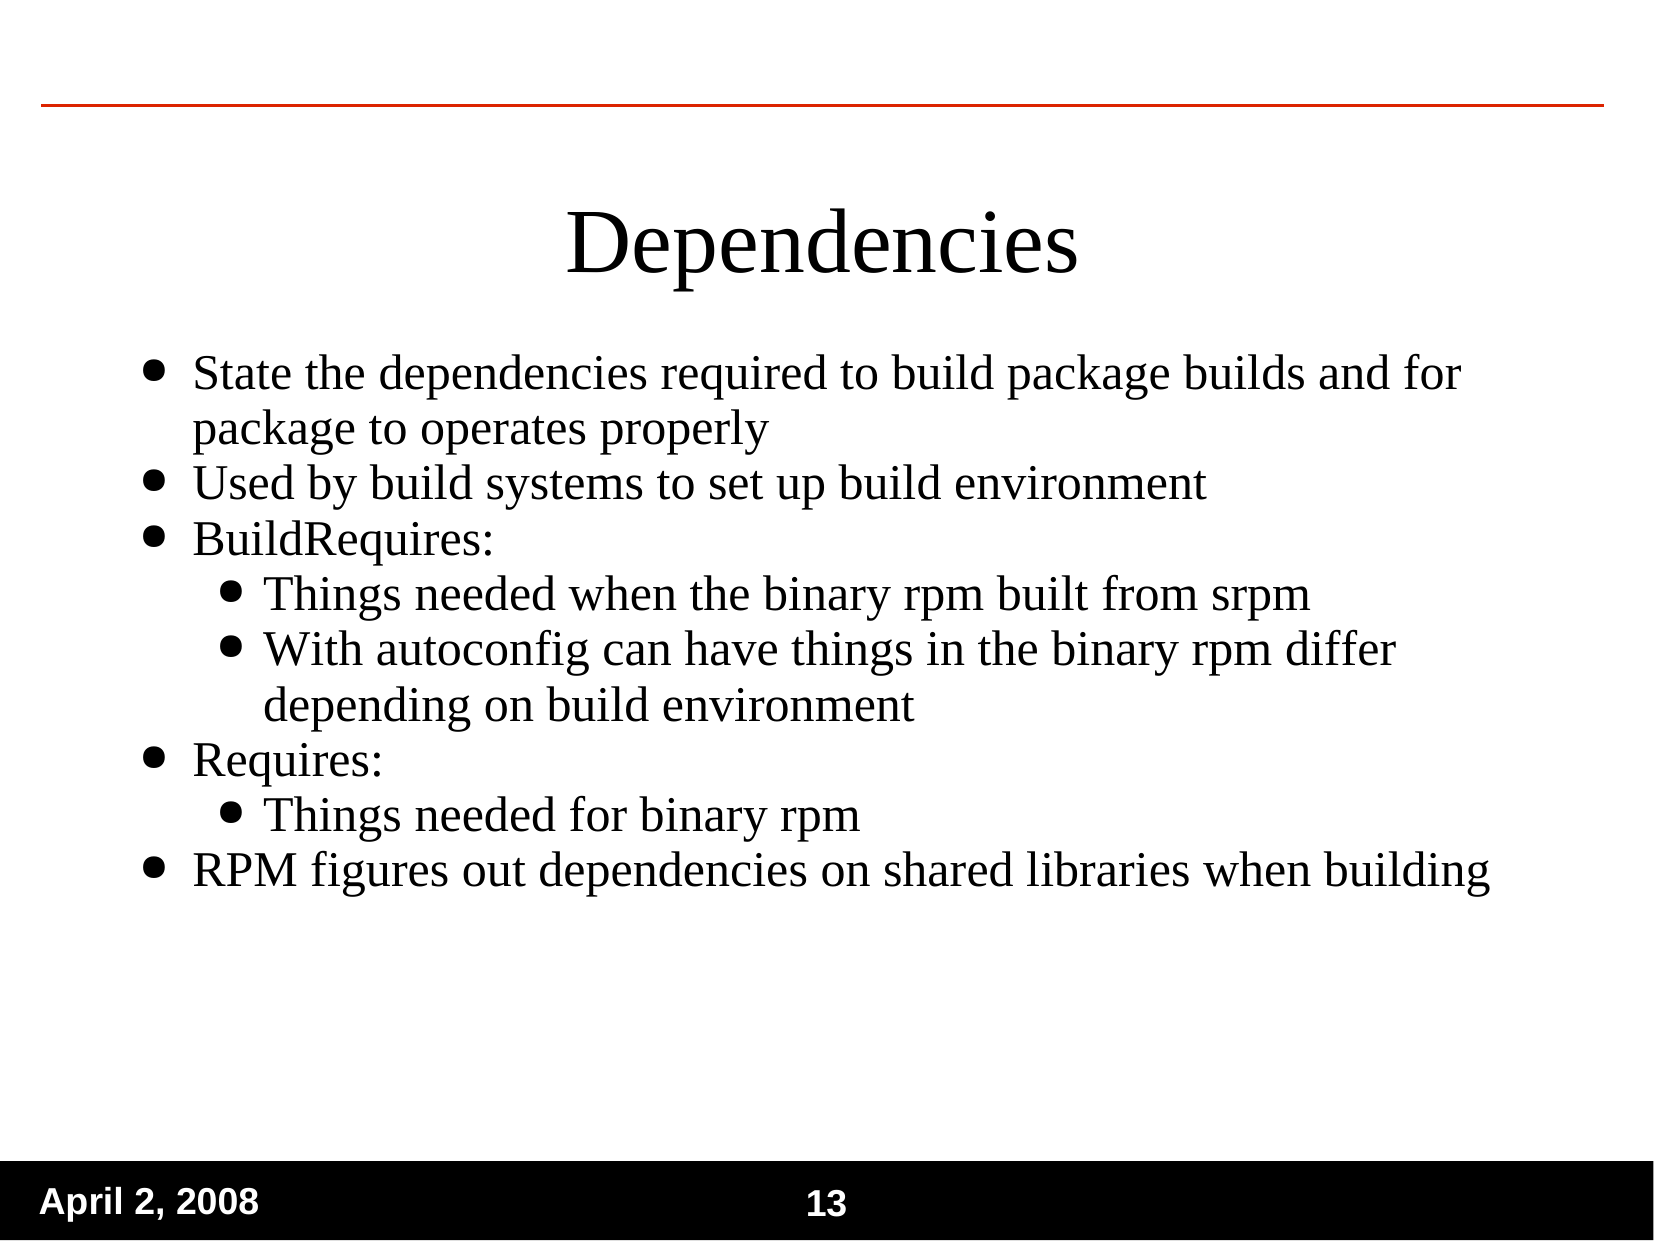

# Dependencies
State the dependencies required to build package builds and for package to operates properly
Used by build systems to set up build environment
BuildRequires:
Things needed when the binary rpm built from srpm
With autoconfig can have things in the binary rpm differ depending on build environment
Requires:
Things needed for binary rpm
RPM figures out dependencies on shared libraries when building